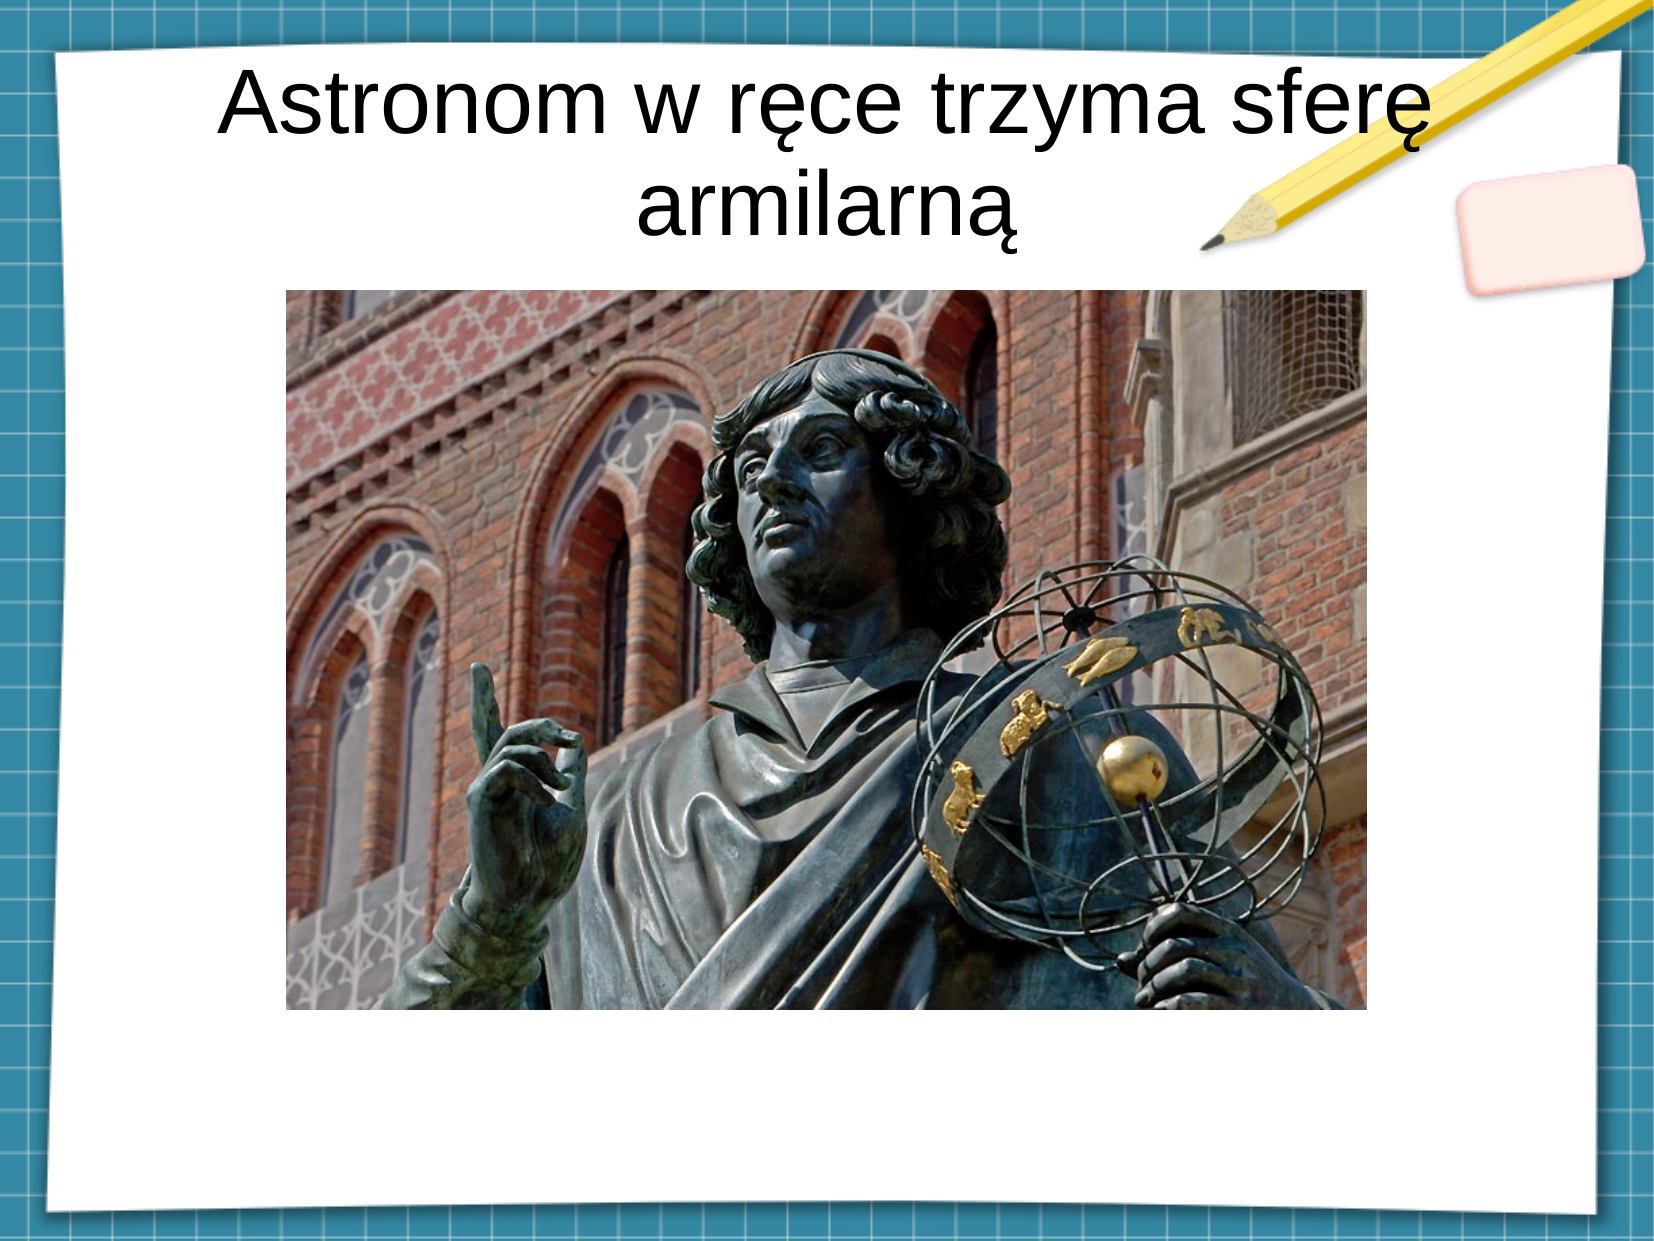

# Astronom w ręce trzyma sferę armilarną